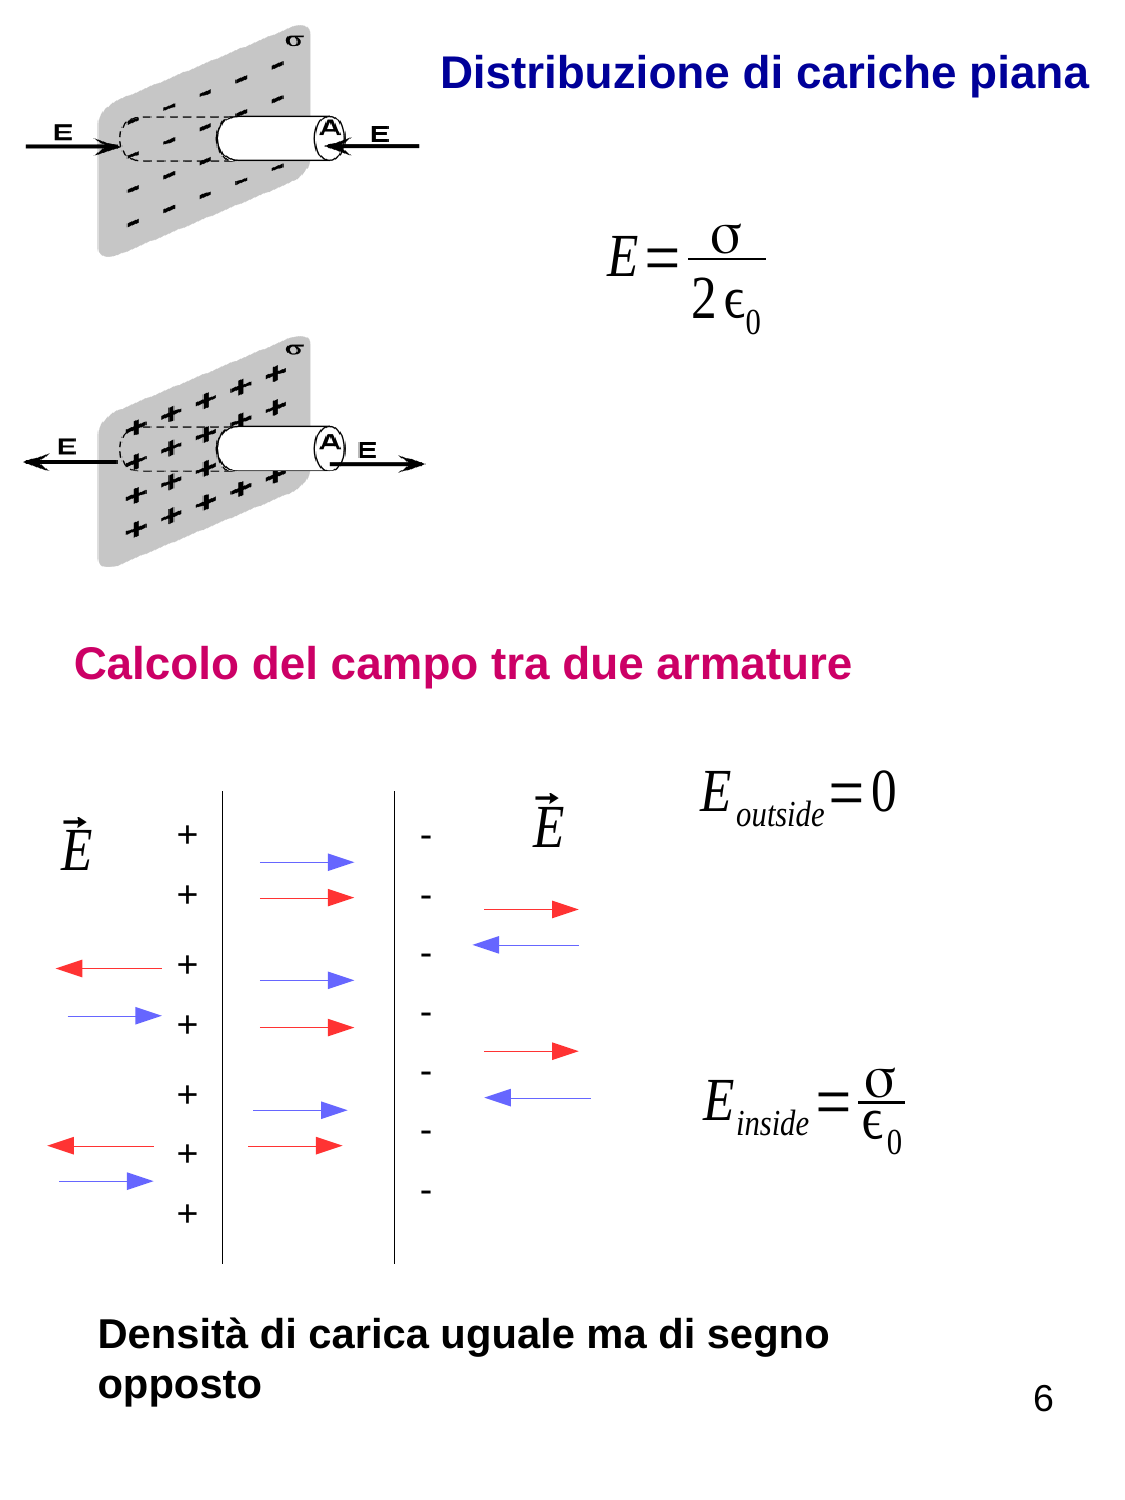

Distribuzione di cariche piana
Calcolo del campo tra due armature
+
-
+
-
-
+
-
+
-
+
-
+
-
+
Densità di carica uguale ma di segno opposto
P13 Elettrostatica 2
6